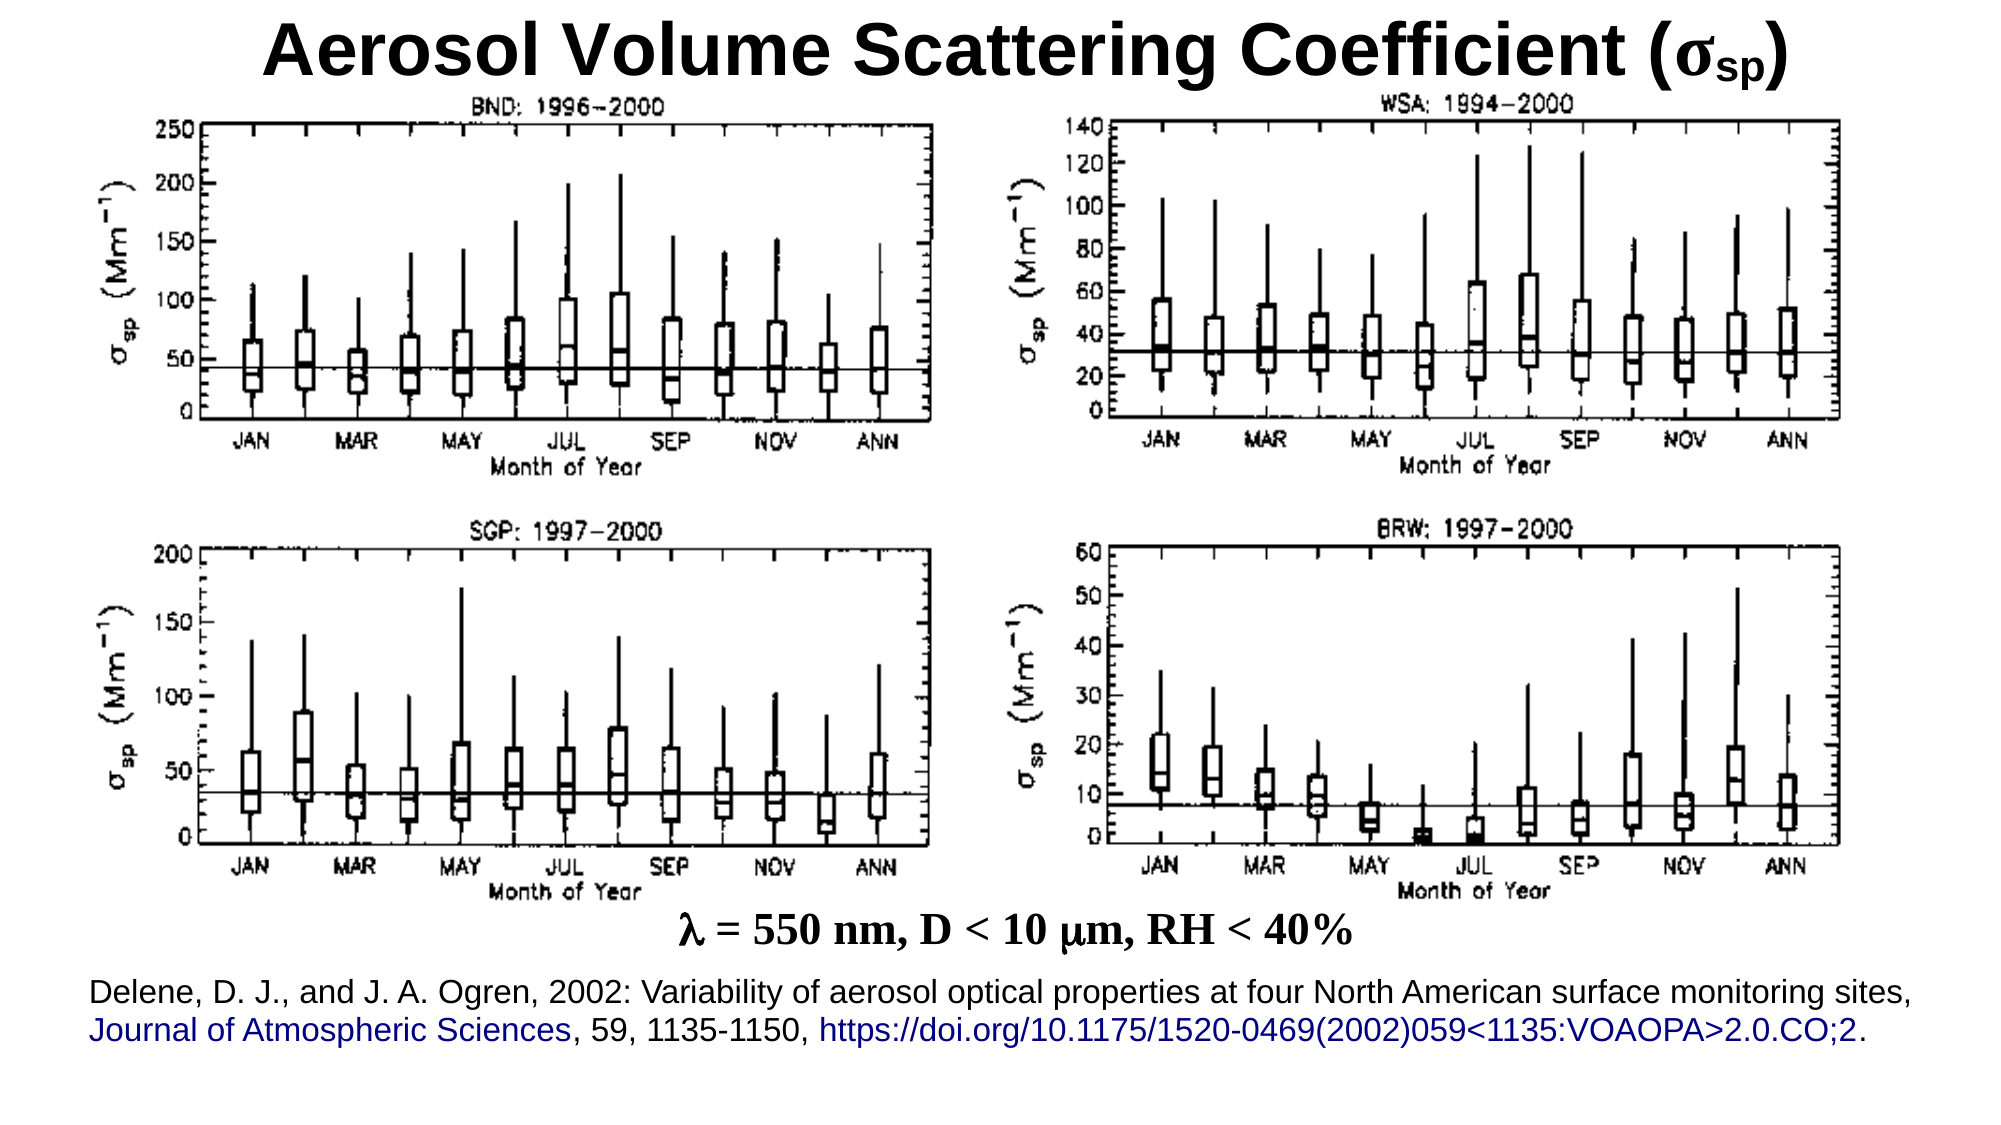

# Aerosol Volume Scattering Coefficient (σsp)
 = 550 nm, D < 10 m, RH < 40%
Delene, D. J., and J. A. Ogren, 2002: Variability of aerosol optical properties at four North American surface monitoring sites, Journal of Atmospheric Sciences, 59, 1135-1150, https://doi.org/10.1175/1520-0469(2002)059<1135:VOAOPA>2.0.CO;2.